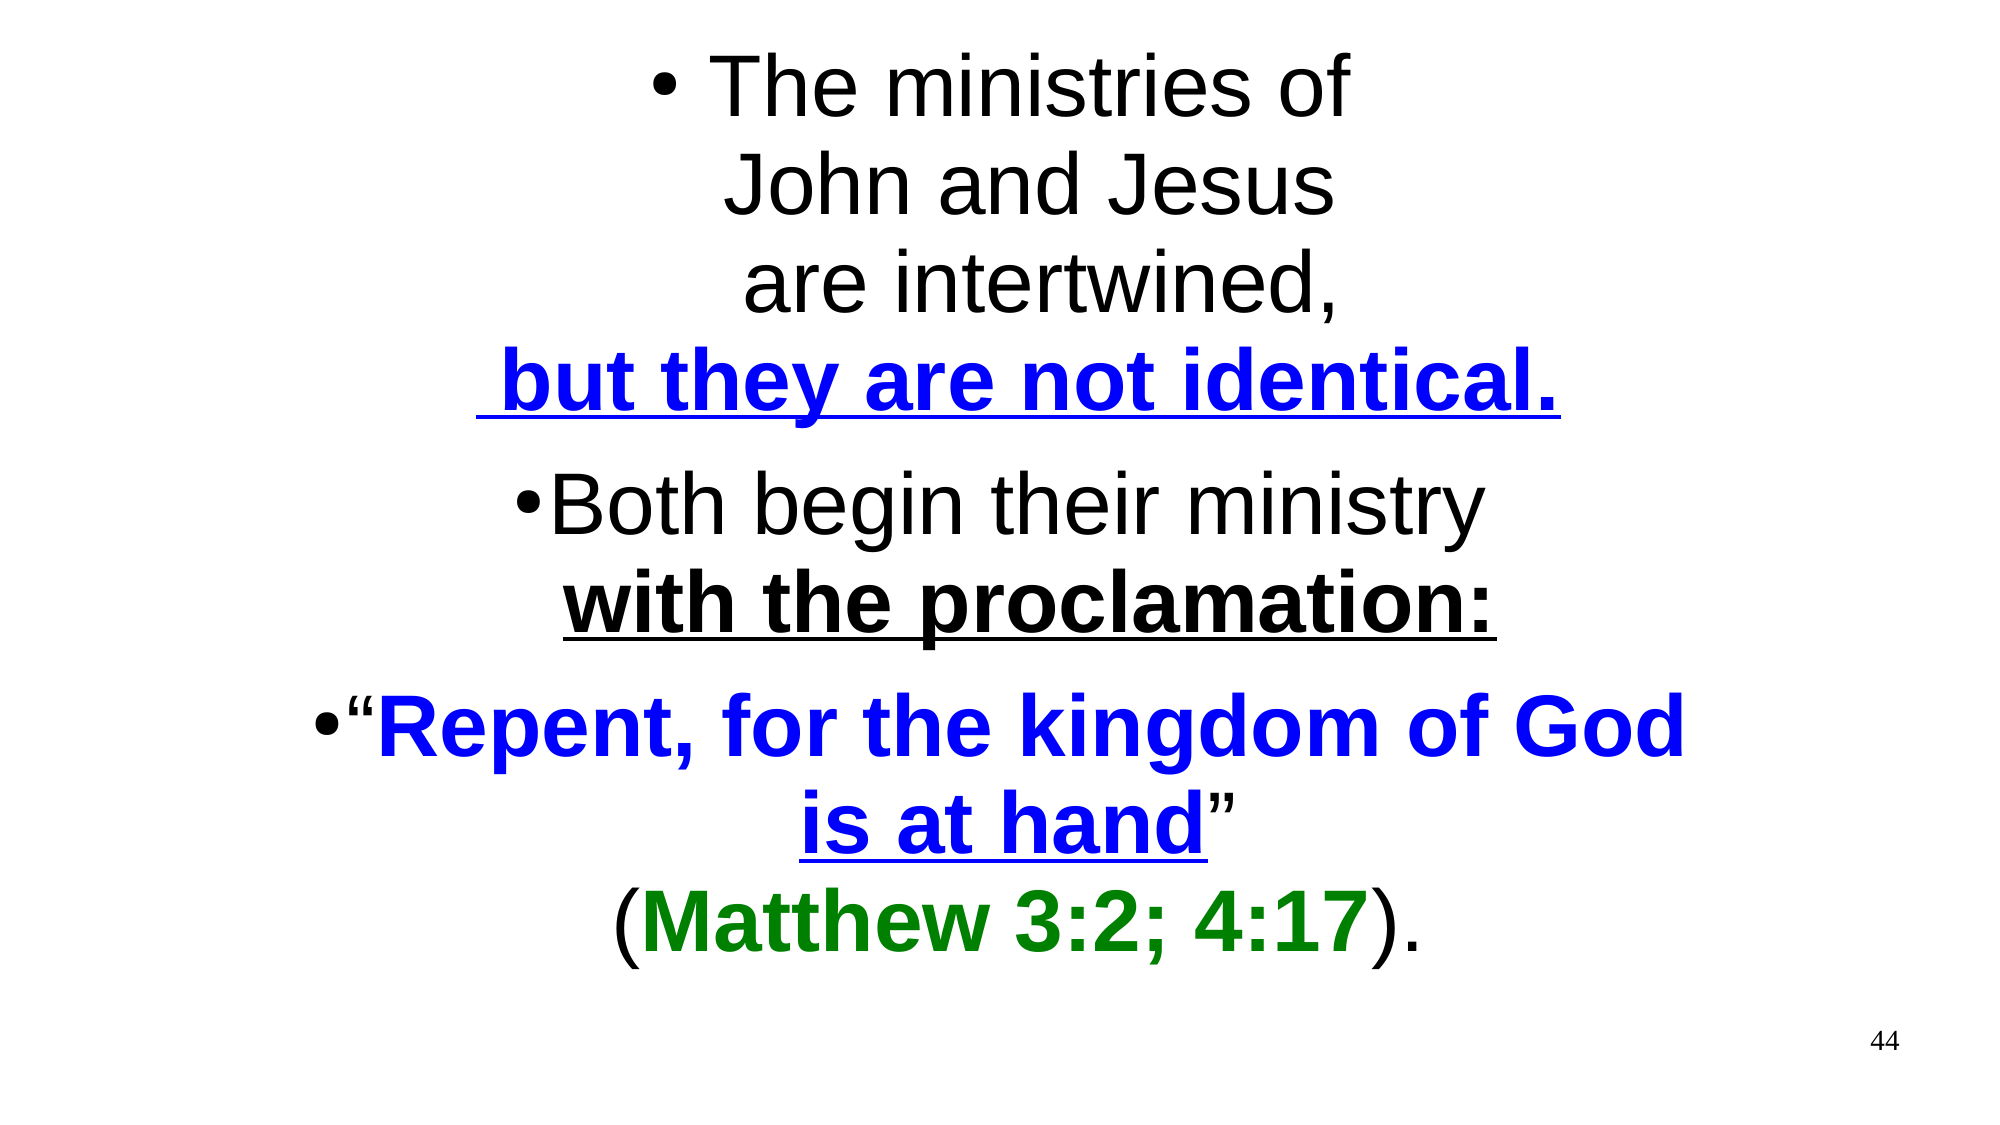

# The ministries of John and Jesus are intertwined, but they are not identical.
Both begin their ministry
with the proclamation:
“Repent, for the kingdom of God
is at hand”
(Matthew 3:2; 4:17).
44